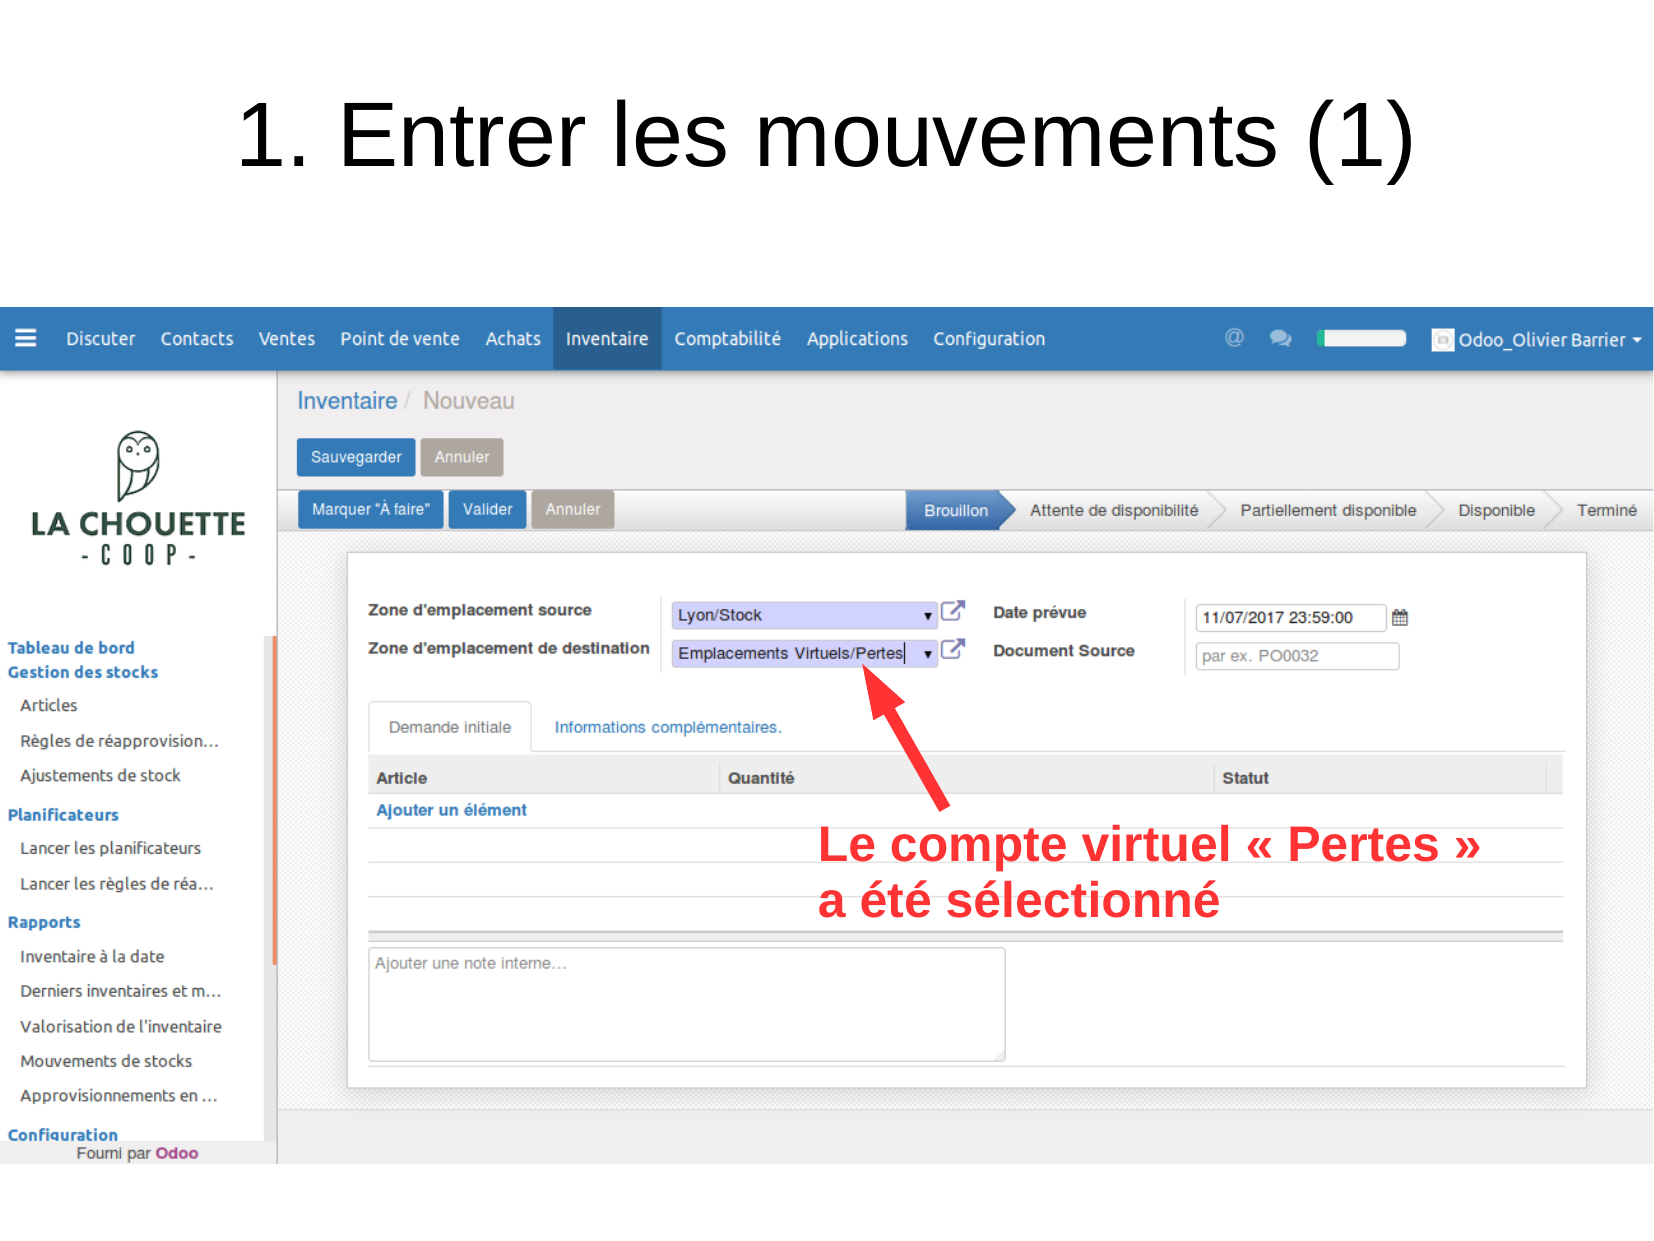

# 1. Entrer les mouvements (1)
Le compte virtuel « Pertes » a été sélectionné